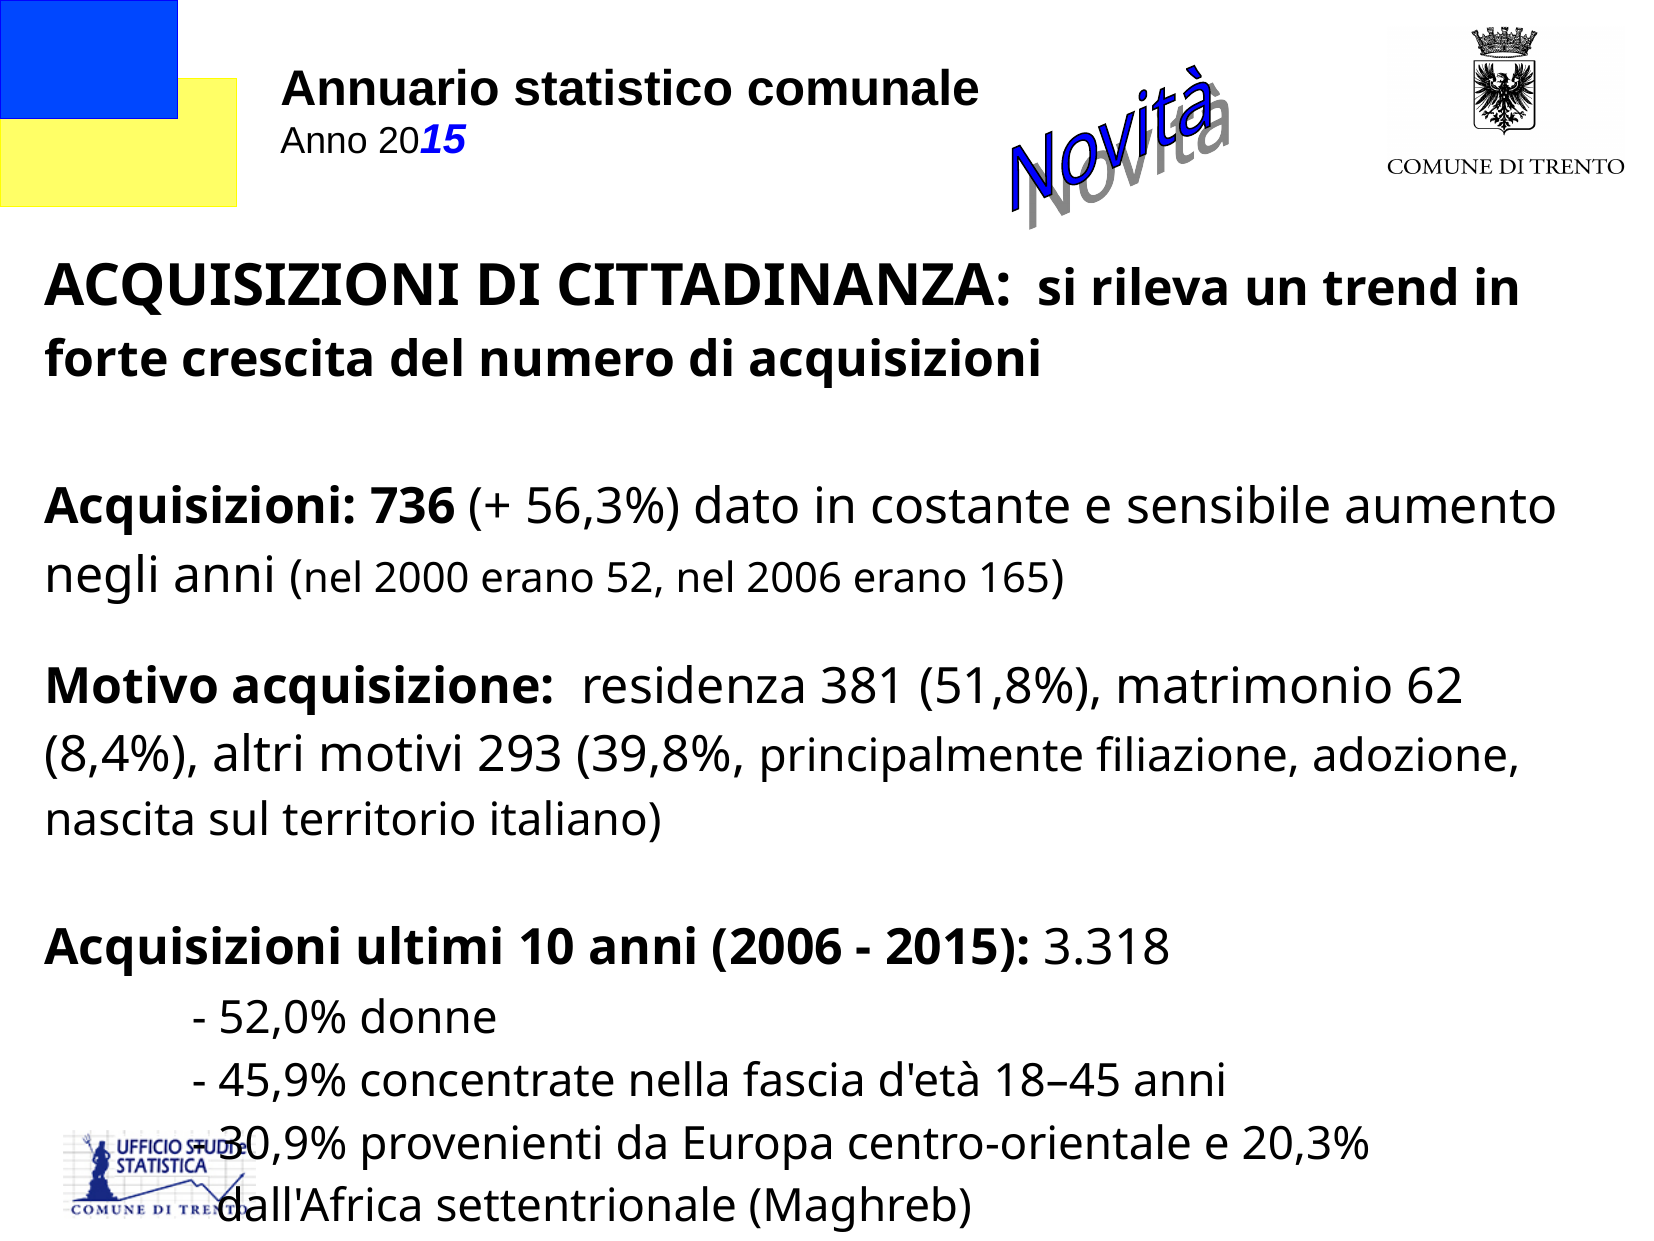

Annuario statistico comunale
Anno 2015
Novità
ACQUISIZIONI DI CITTADINANZA: si rileva un trend in forte crescita del numero di acquisizioni
Acquisizioni: 736 (+ 56,3%) dato in costante e sensibile aumento negli anni (nel 2000 erano 52, nel 2006 erano 165)
Motivo acquisizione: residenza 381 (51,8%), matrimonio 62 (8,4%), altri motivi 293 (39,8%, principalmente filiazione, adozione, nascita sul territorio italiano)
Acquisizioni ultimi 10 anni (2006 - 2015): 3.318
		- 52,0% donne
		- 45,9% concentrate nella fascia d'età 18–45 anni
		- 30,9% provenienti da Europa centro-orientale e 20,3%
		 dall'Africa settentrionale (Maghreb)